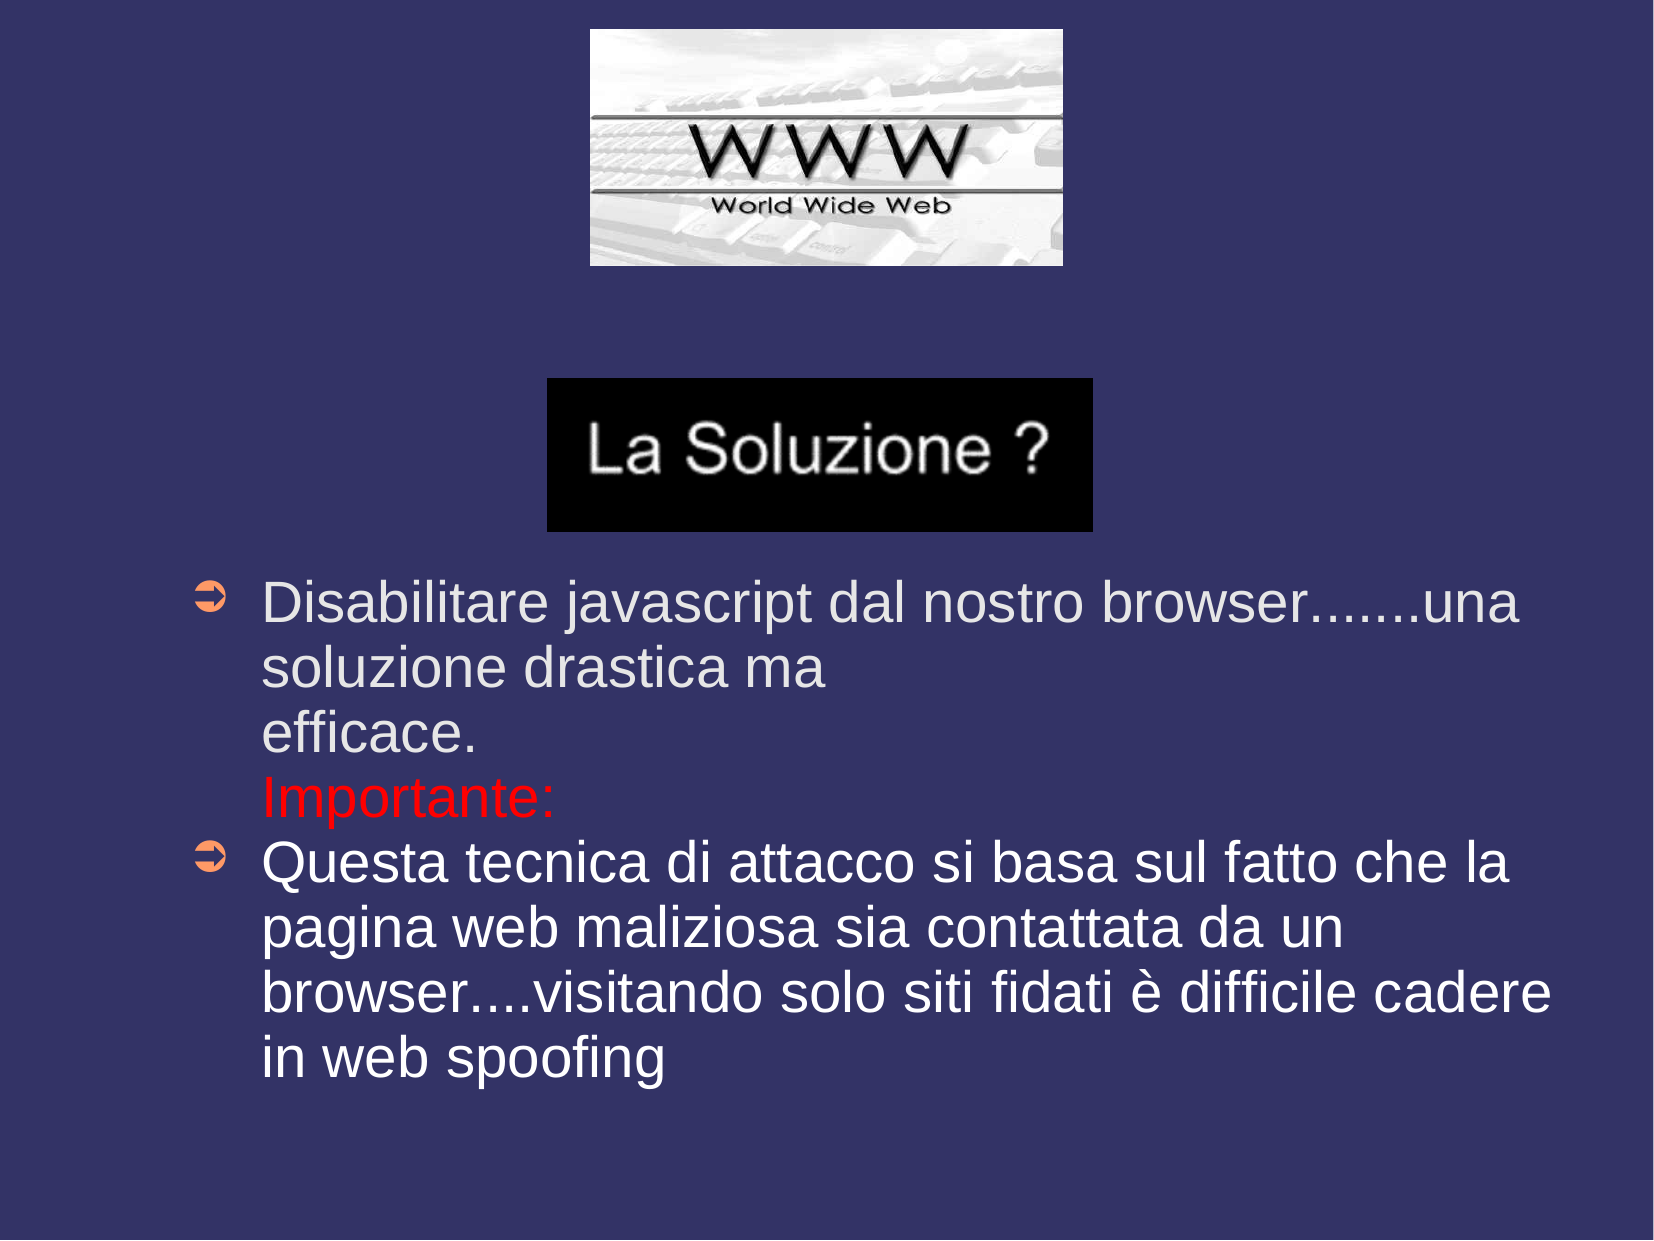

# Disabilitare javascript dal nostro browser.......una soluzione drastica ma
efficace.
Importante:
Questa tecnica di attacco si basa sul fatto che la pagina web maliziosa sia contattata da un browser....visitando solo siti fidati è difficile cadere in web spoofing